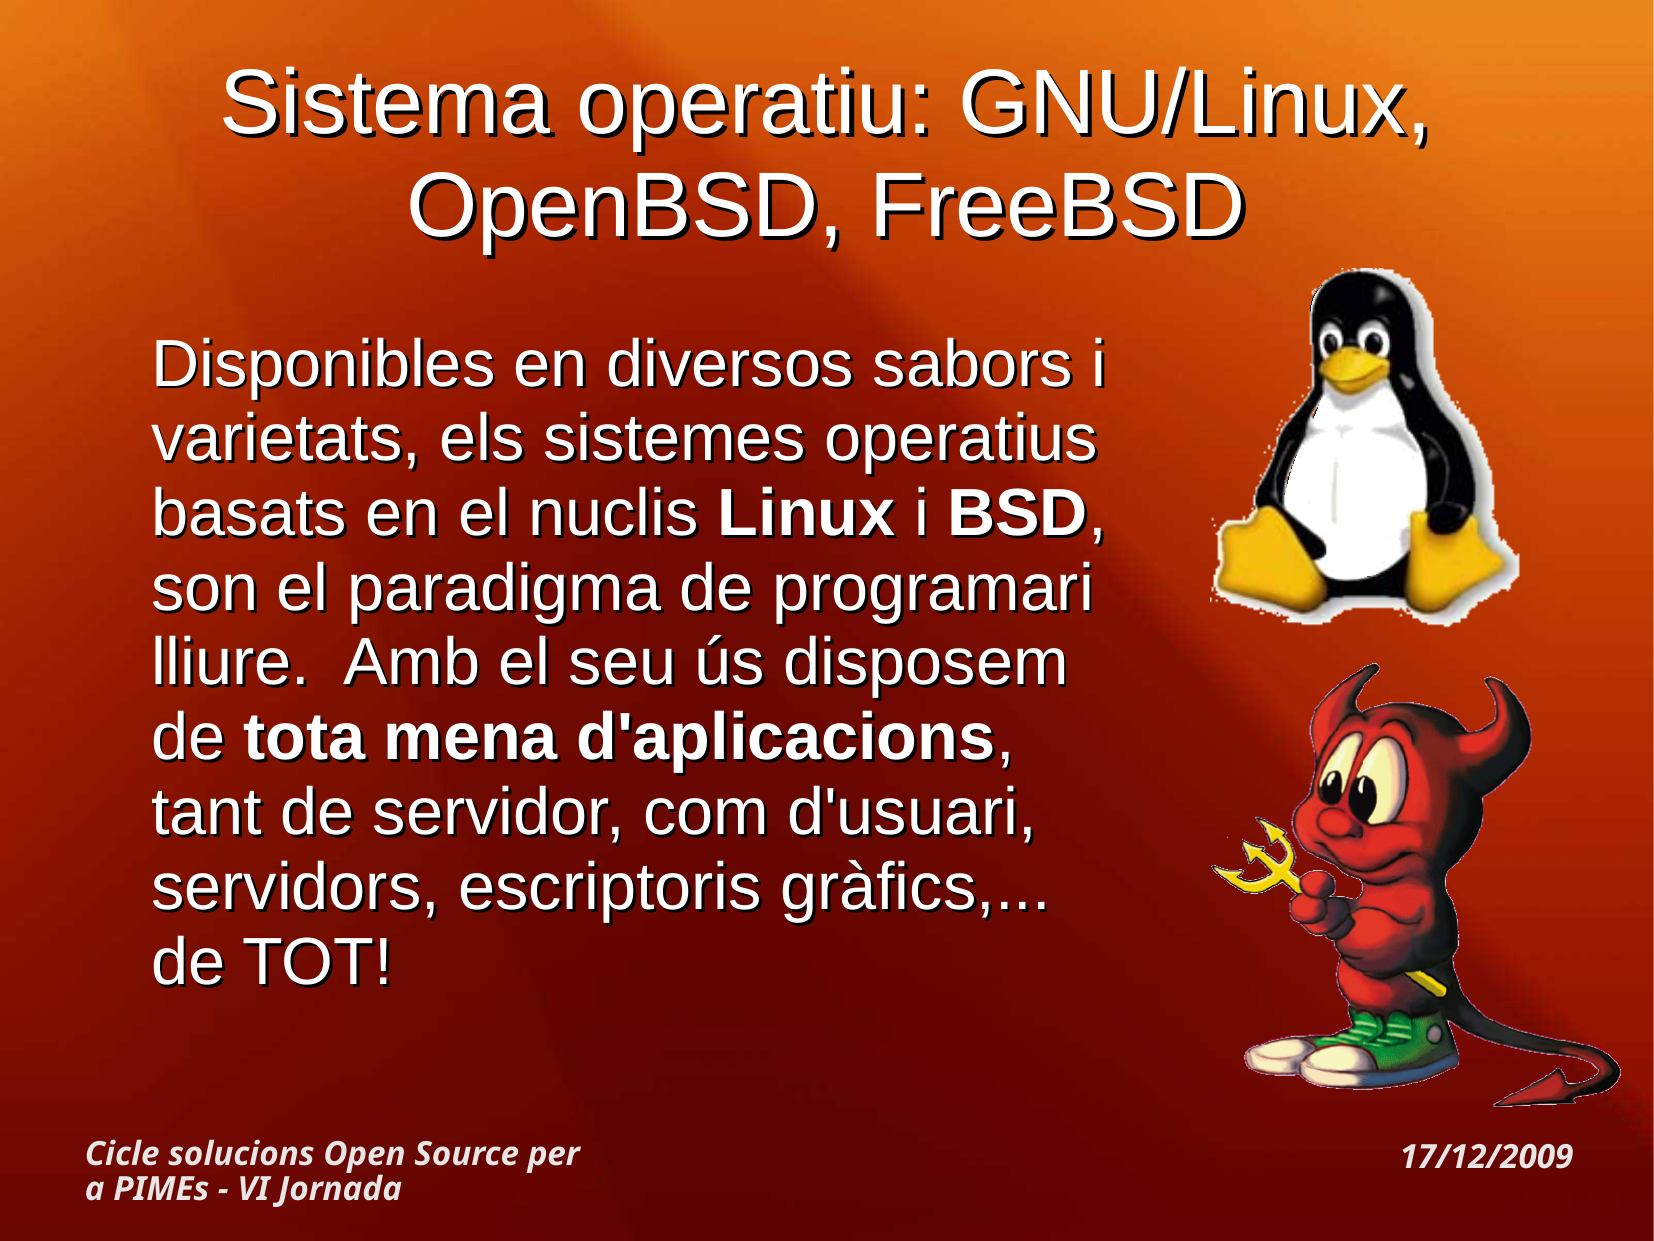

# Sistema operatiu: GNU/Linux, OpenBSD, FreeBSD
Disponibles en diversos sabors i varietats, els sistemes operatius basats en el nuclis Linux i BSD, son el paradigma de programari lliure. Amb el seu ús disposem de tota mena d'aplicacions, tant de servidor, com d'usuari, servidors, escriptoris gràfics,... de TOT!
Cicle solucions Open Source per a PIMEs - VI Jornada
17/12/2009